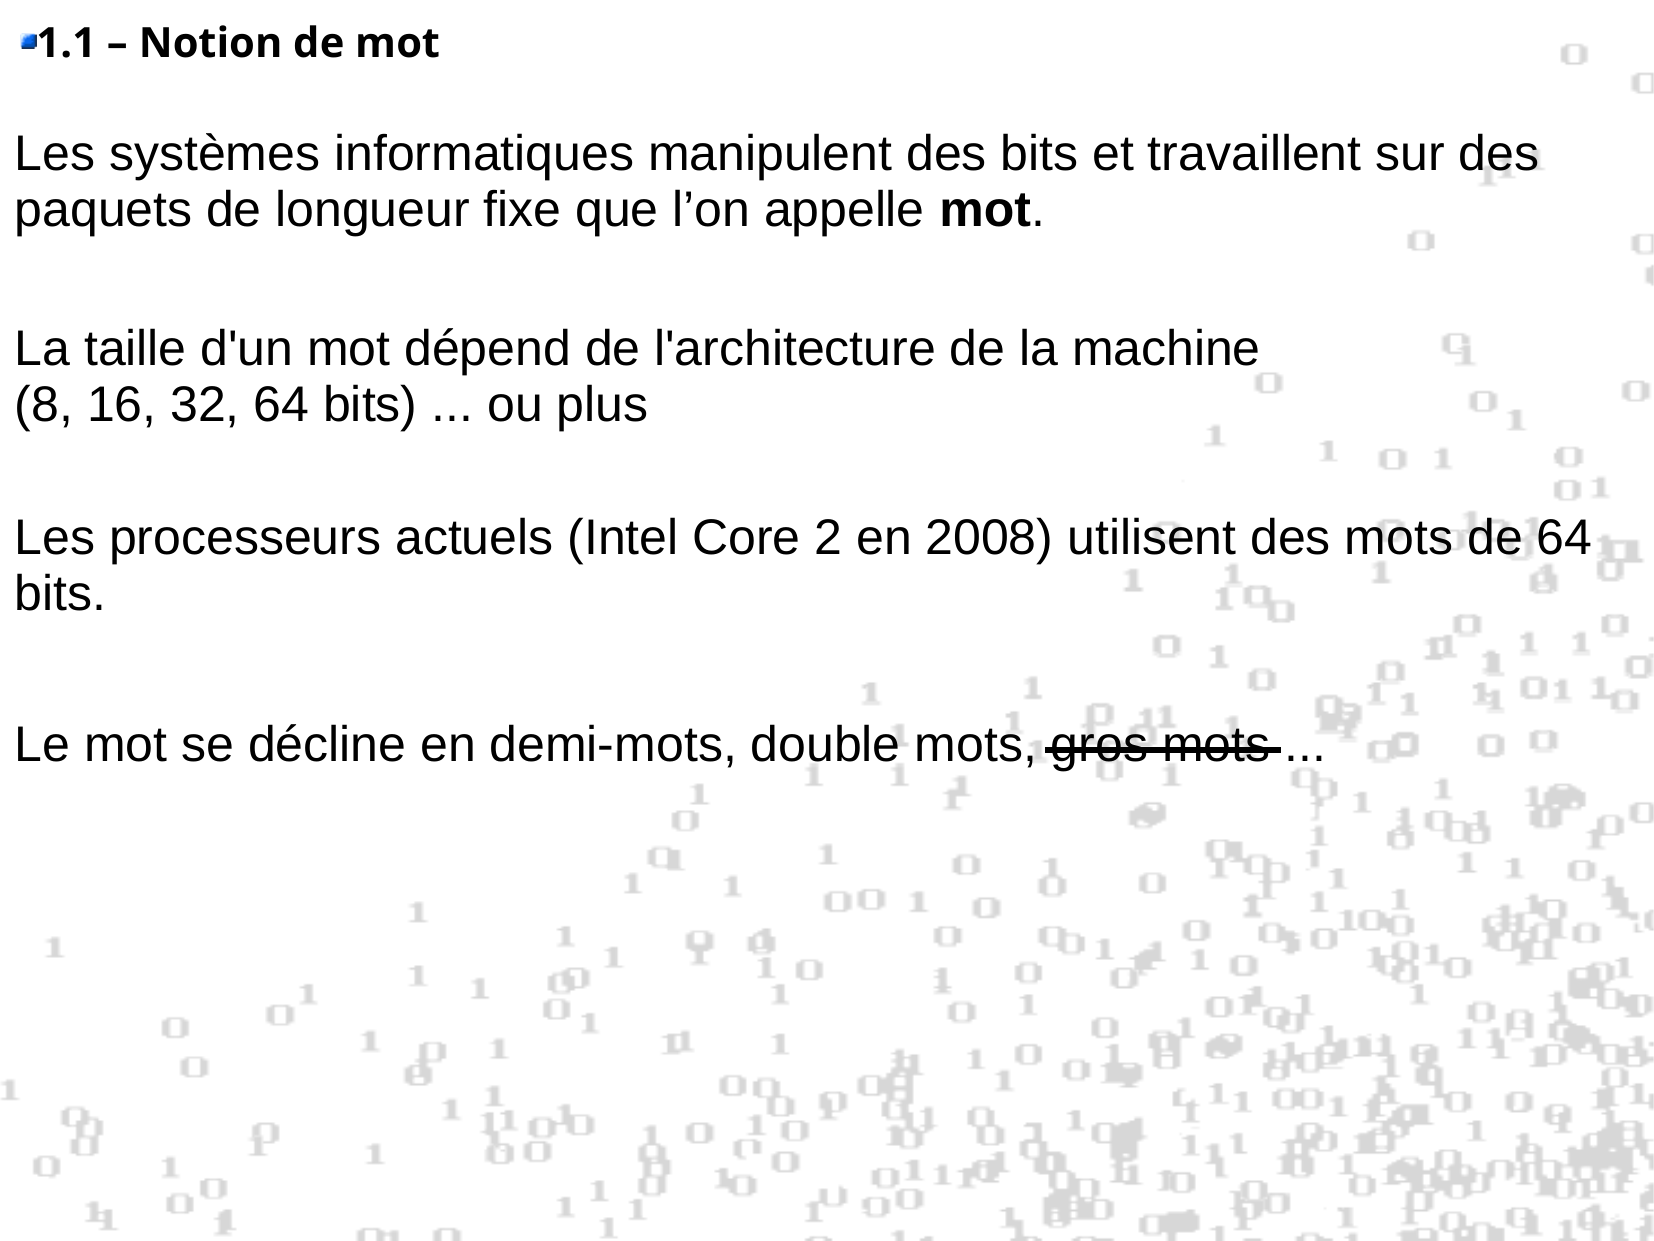

1.1 – Notion de mot
Les systèmes informatiques manipulent des bits et travaillent sur des paquets de longueur fixe que l’on appelle mot.
La taille d'un mot dépend de l'architecture de la machine
(8, 16, 32, 64 bits) ... ou plus
Les processeurs actuels (Intel Core 2 en 2008) utilisent des mots de 64 bits.
Le mot se décline en demi-mots, double mots, gros mots ...